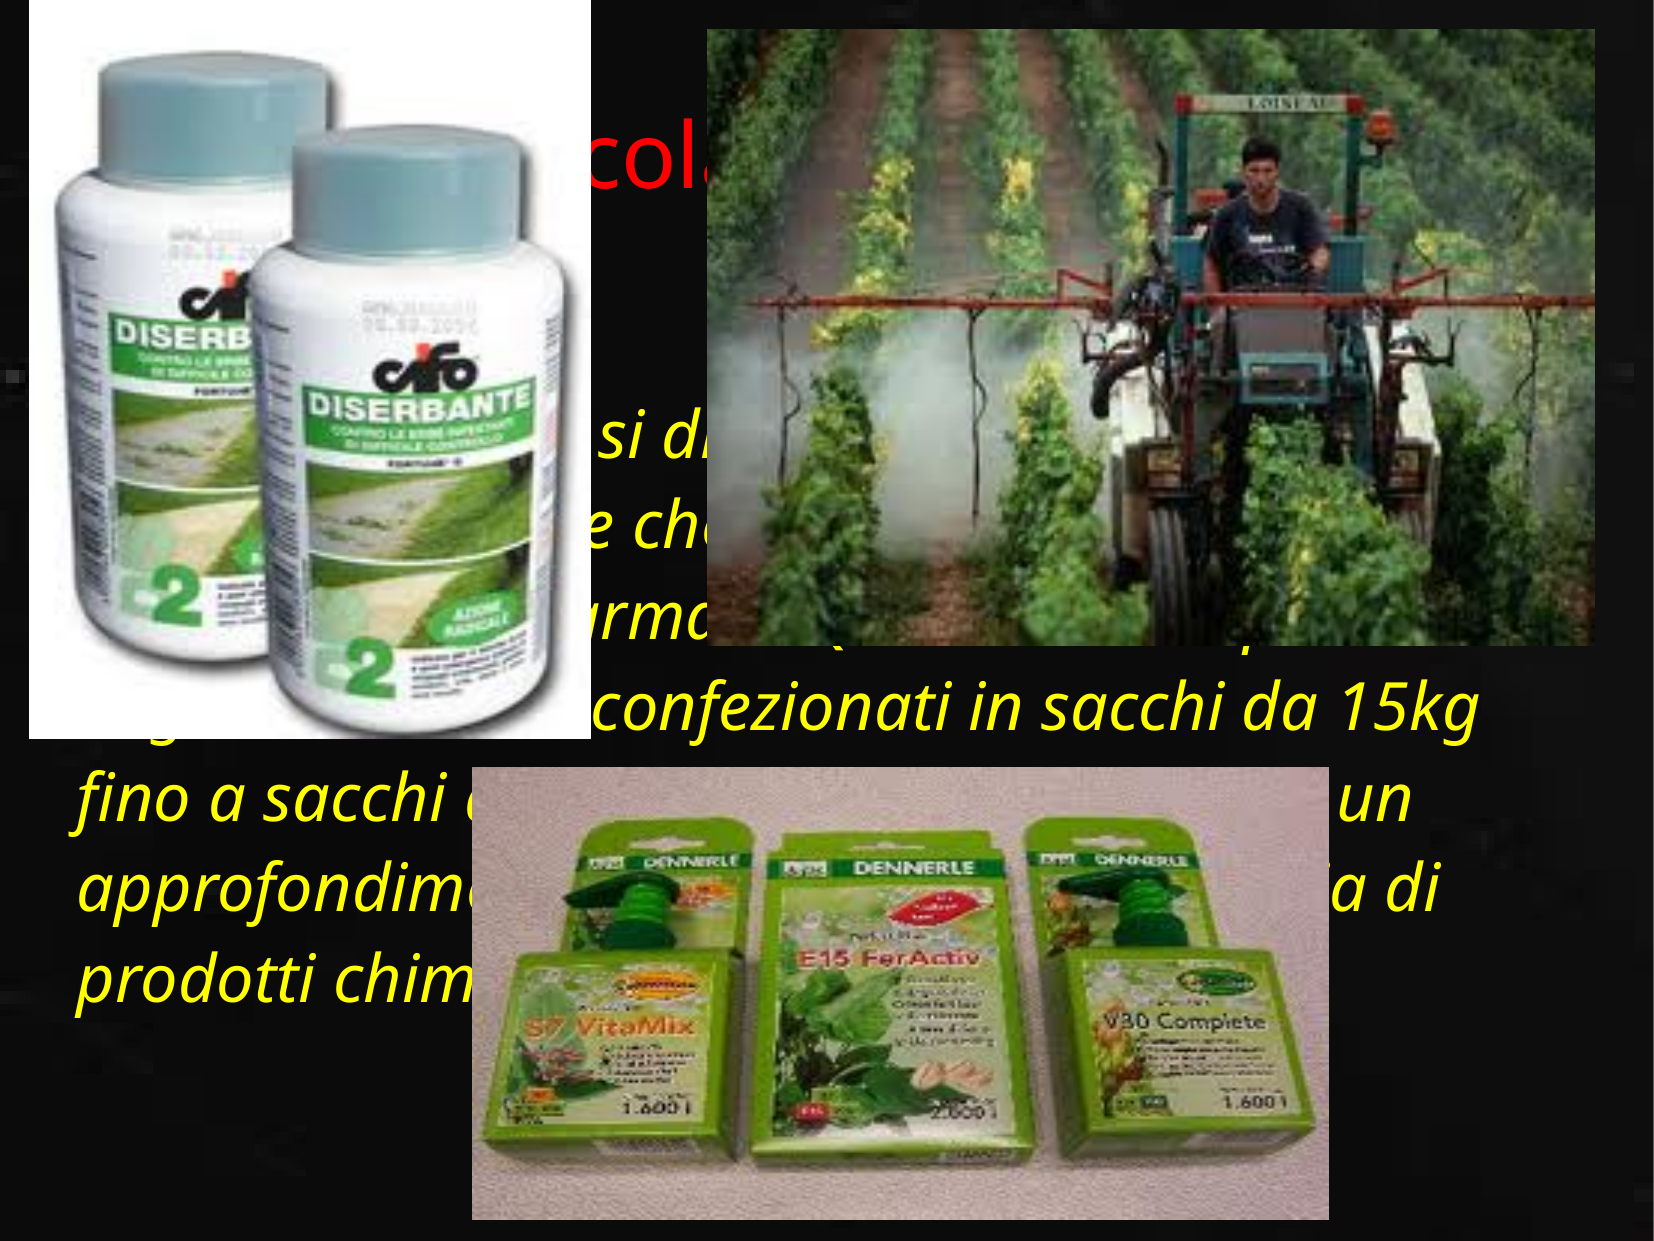

# Una piccola introduzione...
I prodotti chimici si dividono in tre categorie, in base alla funzione che svolgono: fertilizzanti, diserbanti e fitofarmaci. Questi sono in polvere o in granuli e sono confezionati in sacchi da 15kg fino a sacchi da 150kg. Adesso noi faremo un approfondimento per ogni tipo di categoria di prodotti chimici.